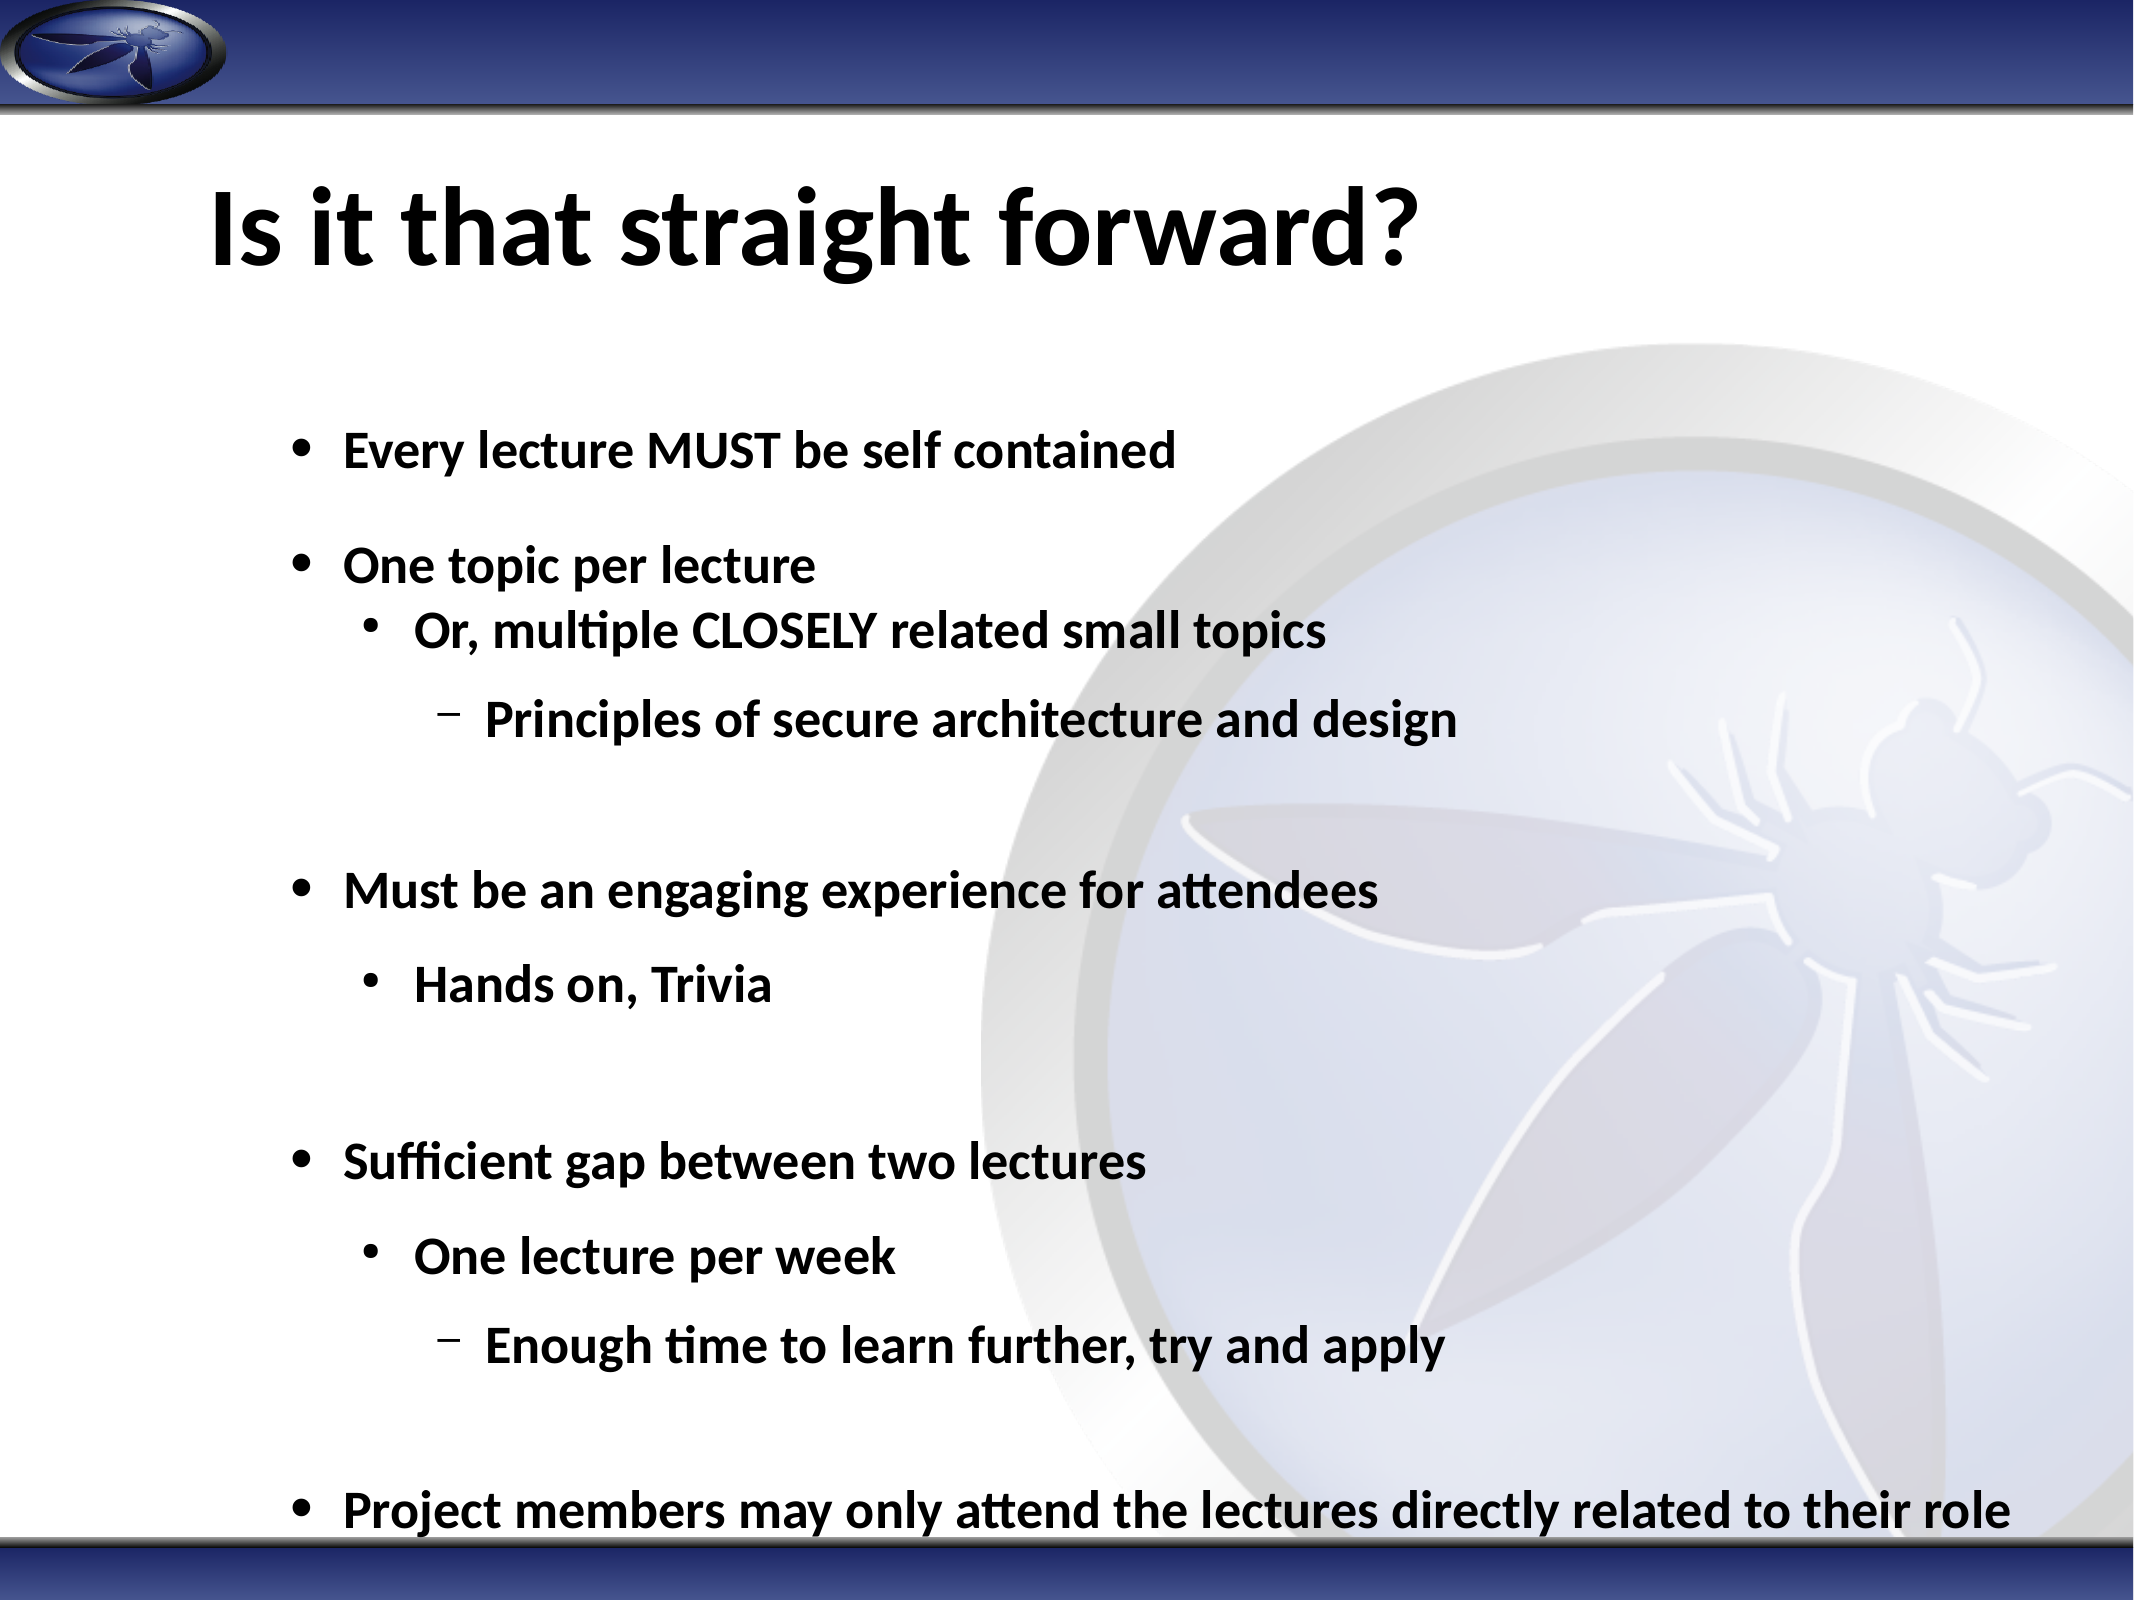

# Is it that straight forward?
Every lecture MUST be self contained
One topic per lecture
Or, multiple CLOSELY related small topics
Principles of secure architecture and design
Must be an engaging experience for attendees
Hands on, Trivia
Sufficient gap between two lectures
One lecture per week
Enough time to learn further, try and apply
Project members may only attend the lectures directly related to their role